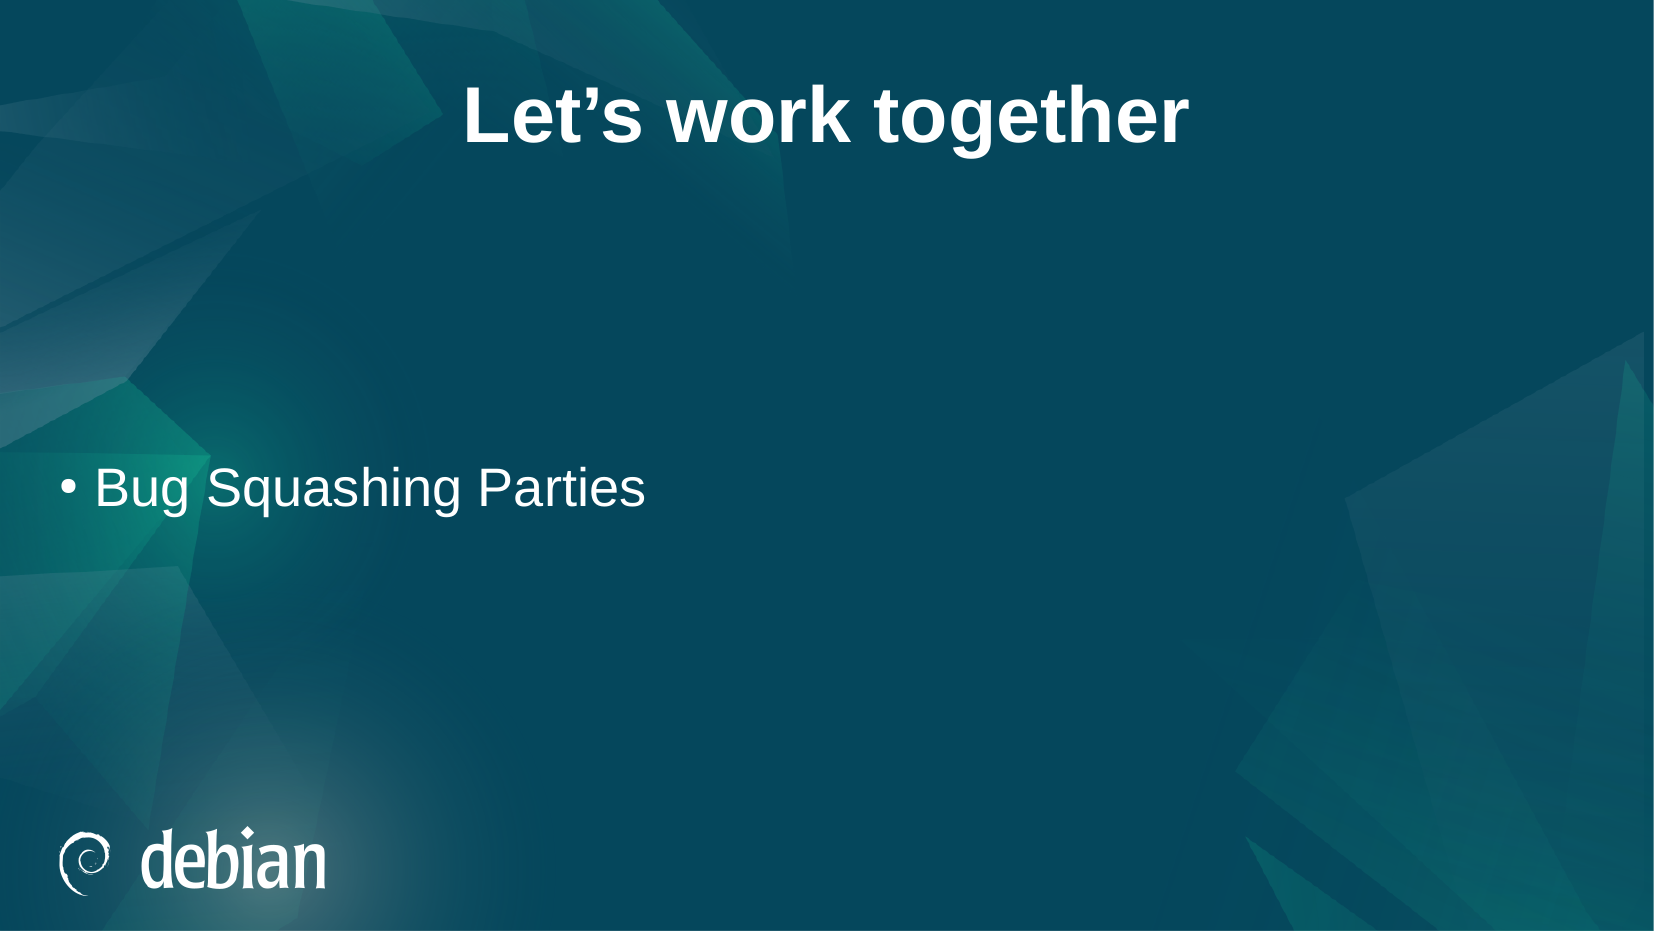

# Let’s work together
Bug Squashing Parties